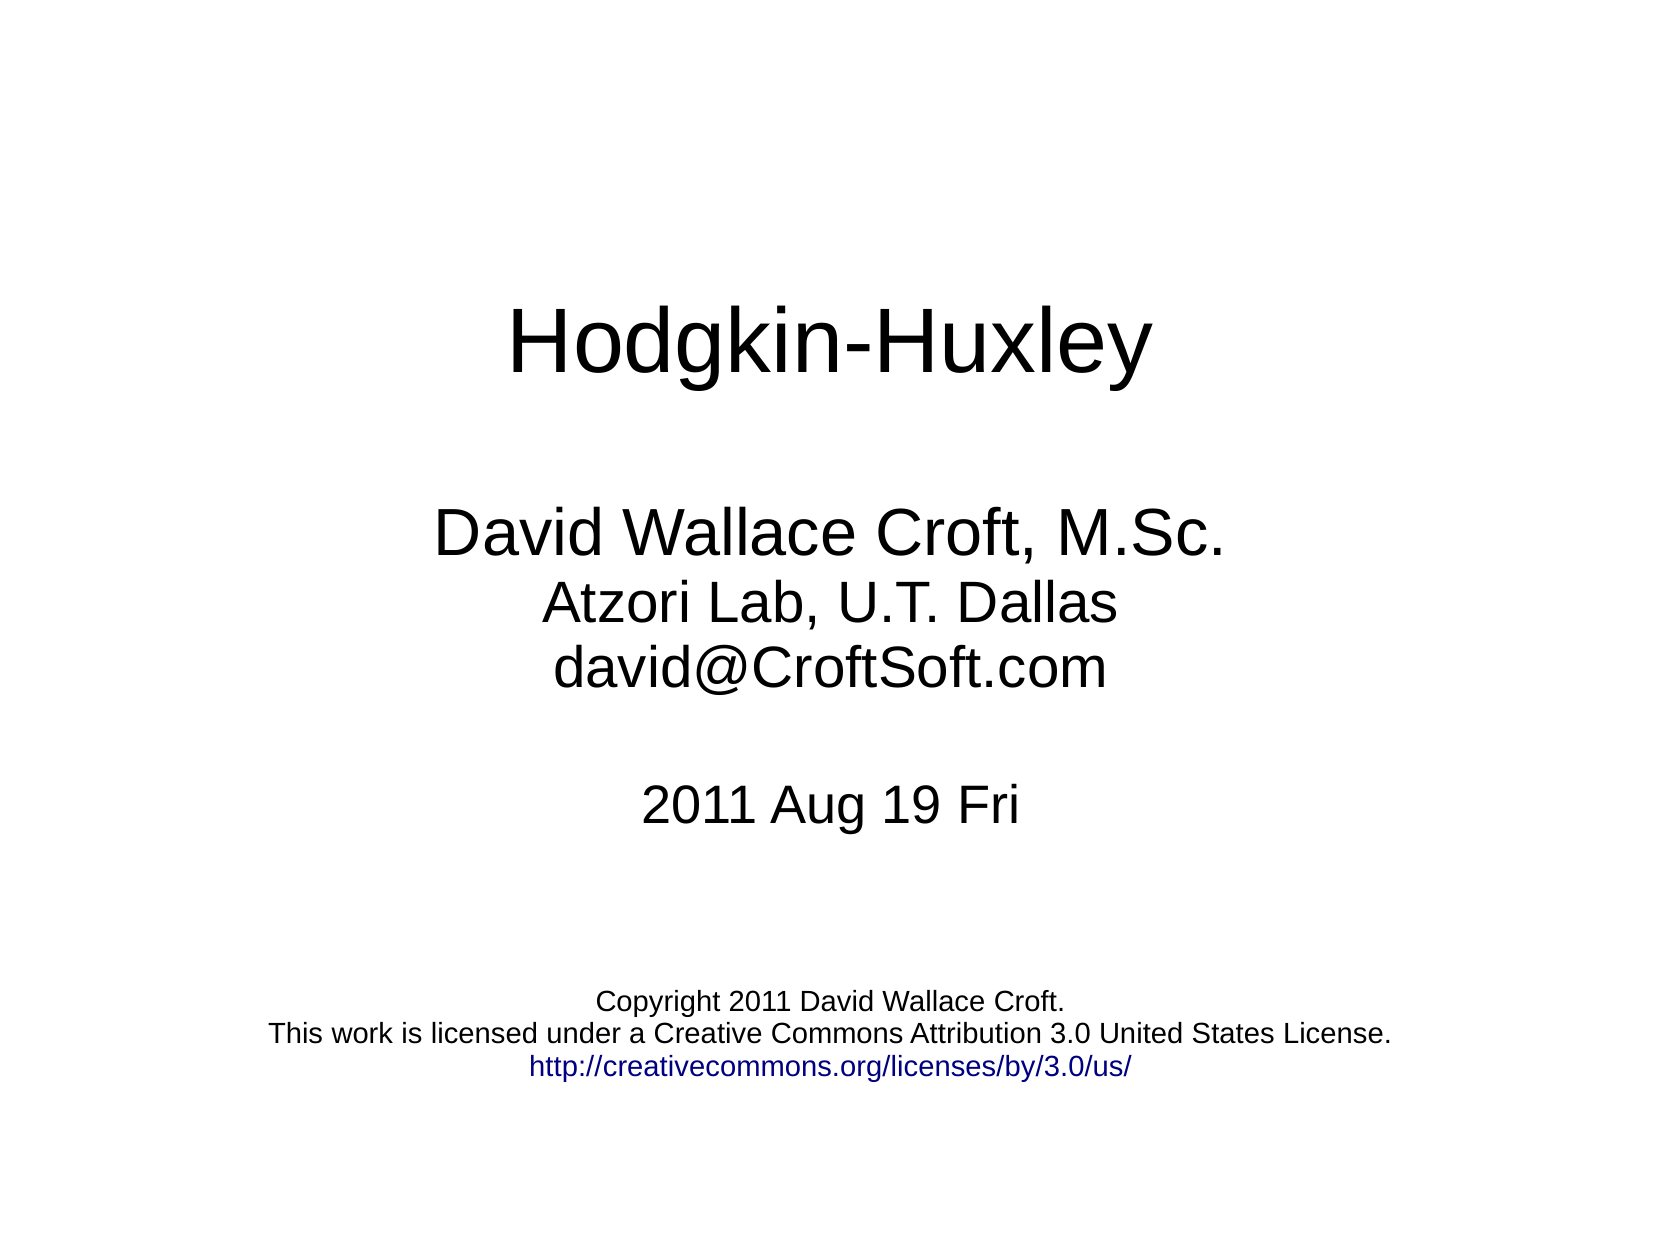

# Hodgkin-Huxley
David Wallace Croft, M.Sc.
Atzori Lab, U.T. Dallas
david@CroftSoft.com
2011 Aug 19 Fri
Copyright 2011 David Wallace Croft.
This work is licensed under a Creative Commons Attribution 3.0 United States License.
http://creativecommons.org/licenses/by/3.0/us/